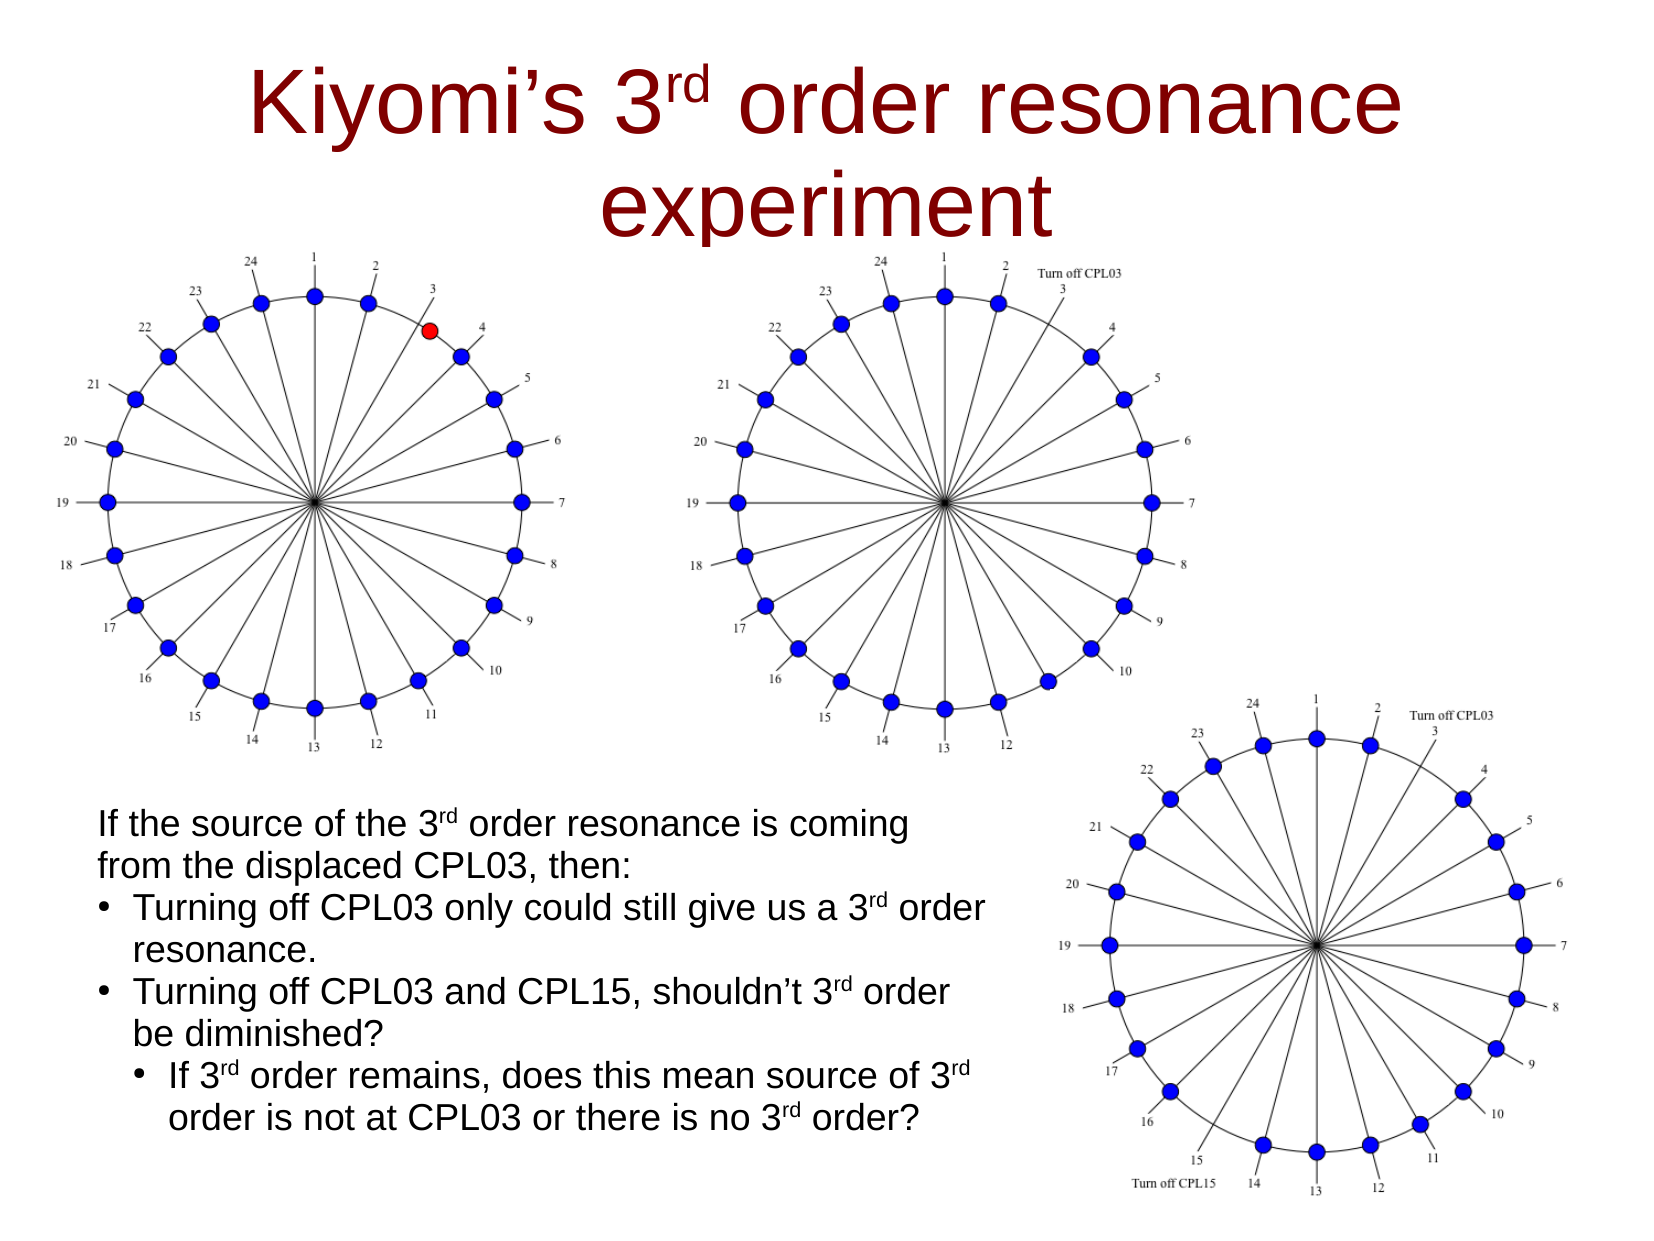

# Kiyomi’s 3rd order resonance experiment
If the source of the 3rd order resonance is coming from the displaced CPL03, then:
Turning off CPL03 only could still give us a 3rd order resonance.
Turning off CPL03 and CPL15, shouldn’t 3rd order be diminished?
If 3rd order remains, does this mean source of 3rd order is not at CPL03 or there is no 3rd order?